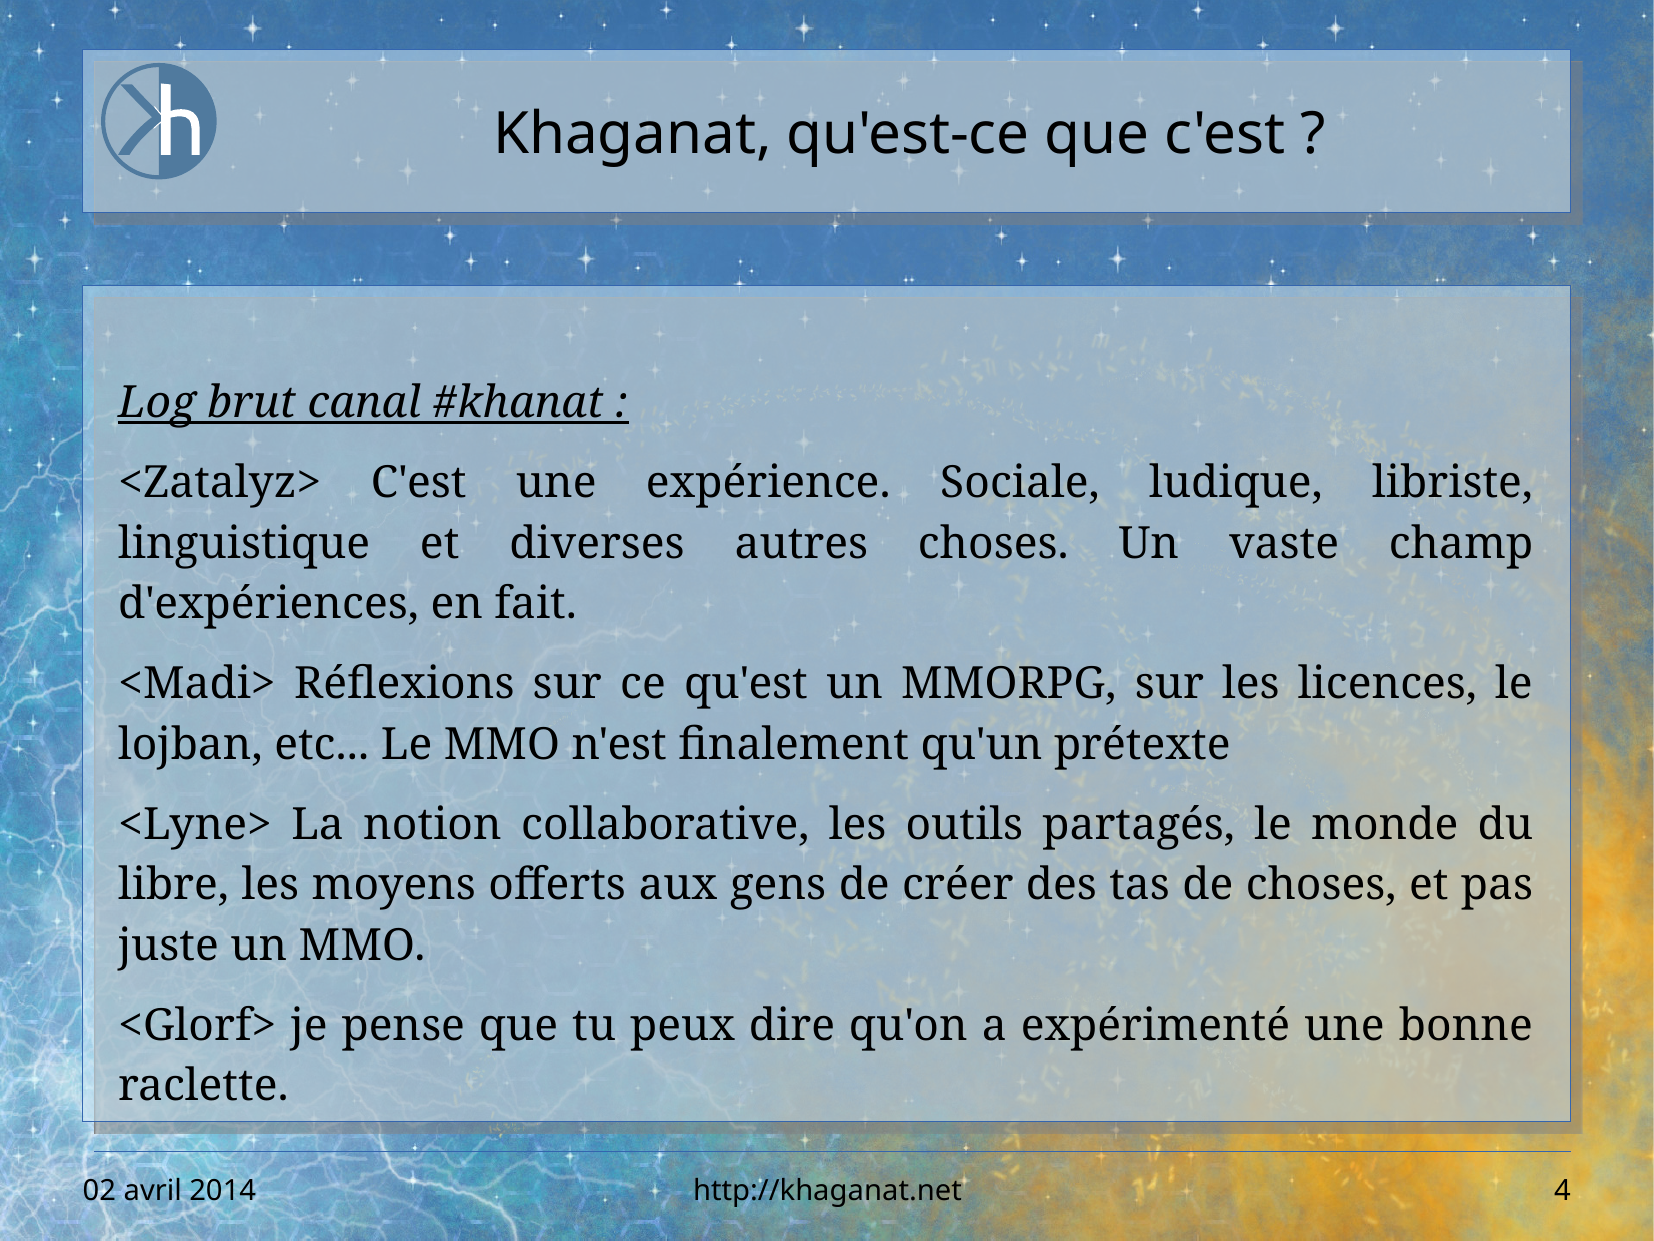

# Khaganat, qu'est-ce que c'est ?
Log brut canal #khanat :
<Zatalyz> C'est une expérience. Sociale, ludique, libriste, linguistique et diverses autres choses. Un vaste champ d'expériences, en fait.
<Madi> Réflexions sur ce qu'est un MMORPG, sur les licences, le lojban, etc... Le MMO n'est finalement qu'un prétexte
<Lyne> La notion collaborative, les outils partagés, le monde du libre, les moyens offerts aux gens de créer des tas de choses, et pas juste un MMO.
<Glorf> je pense que tu peux dire qu'on a expérimenté une bonne raclette.
02 avril 2014
http://khaganat.net
4